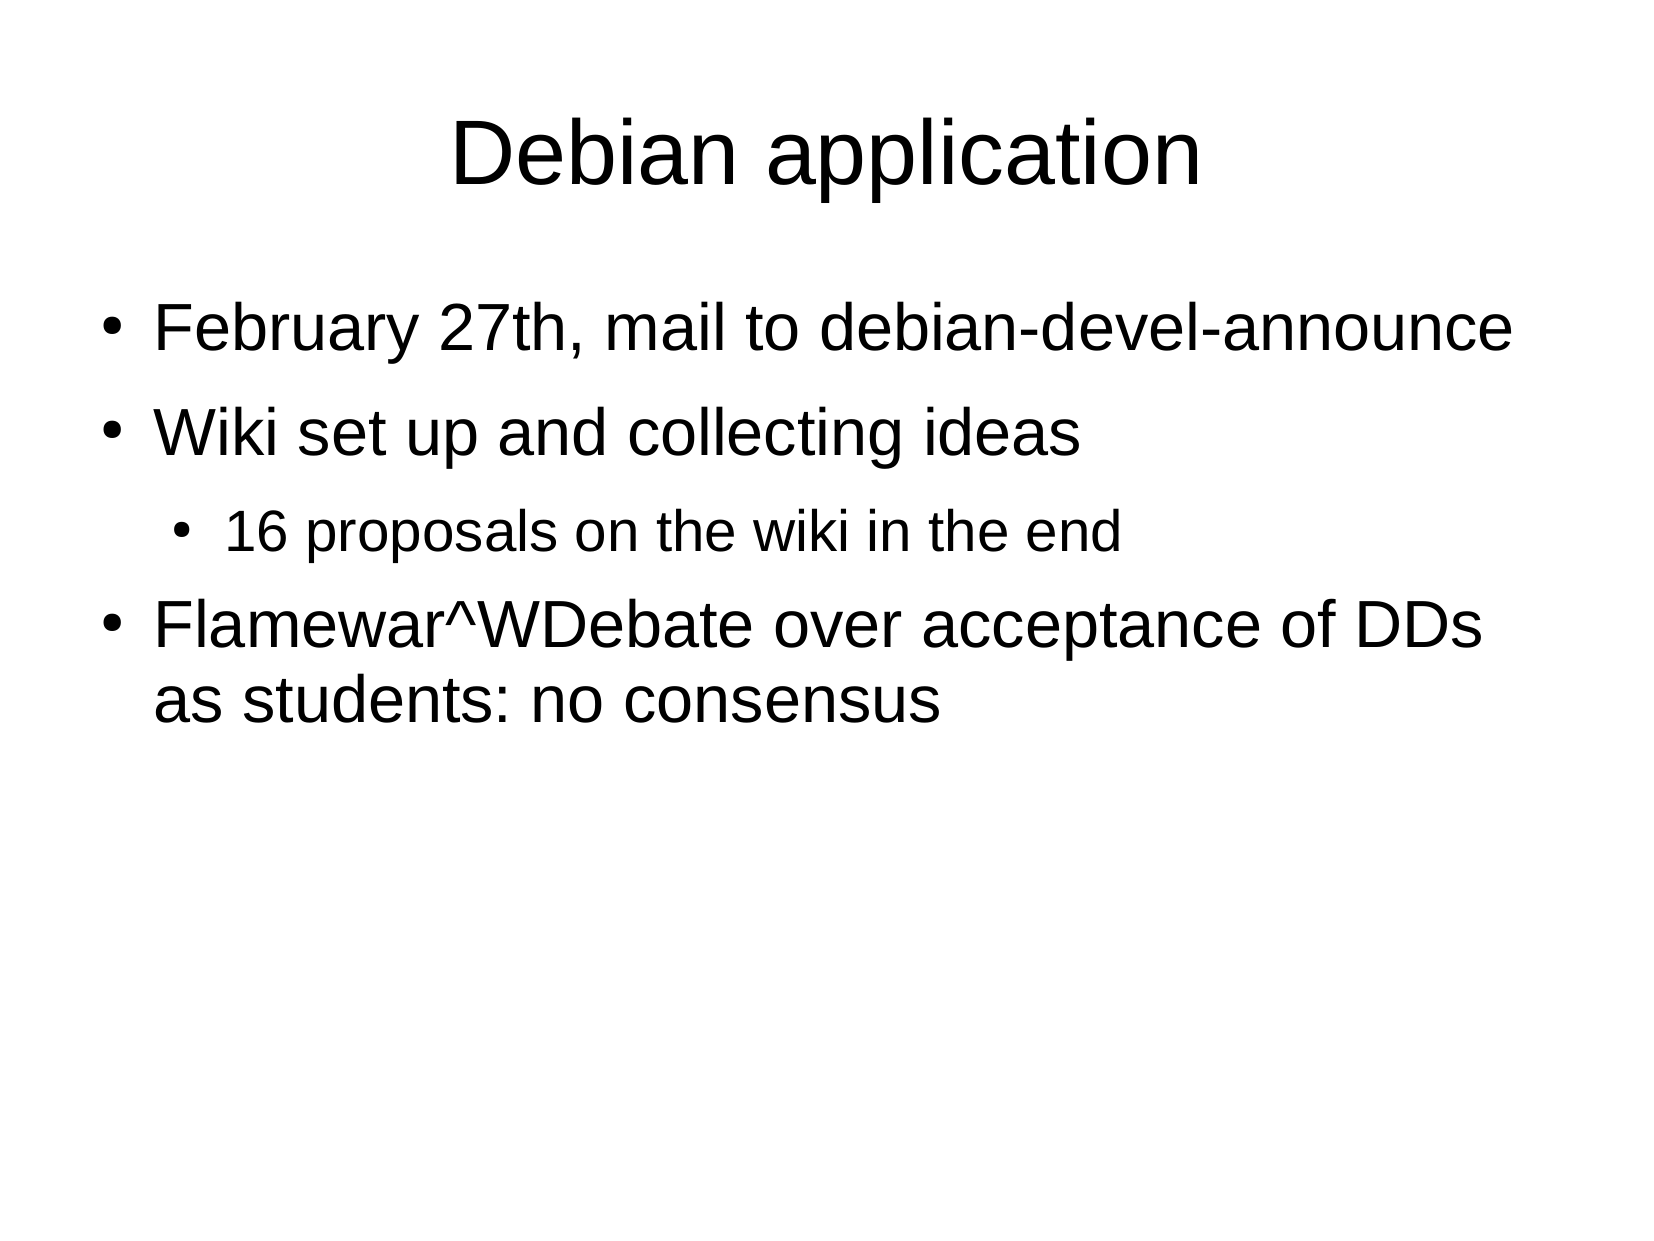

# Debian application
February 27th, mail to debian-devel-announce
Wiki set up and collecting ideas
16 proposals on the wiki in the end
Flamewar^WDebate over acceptance of DDs as students: no consensus